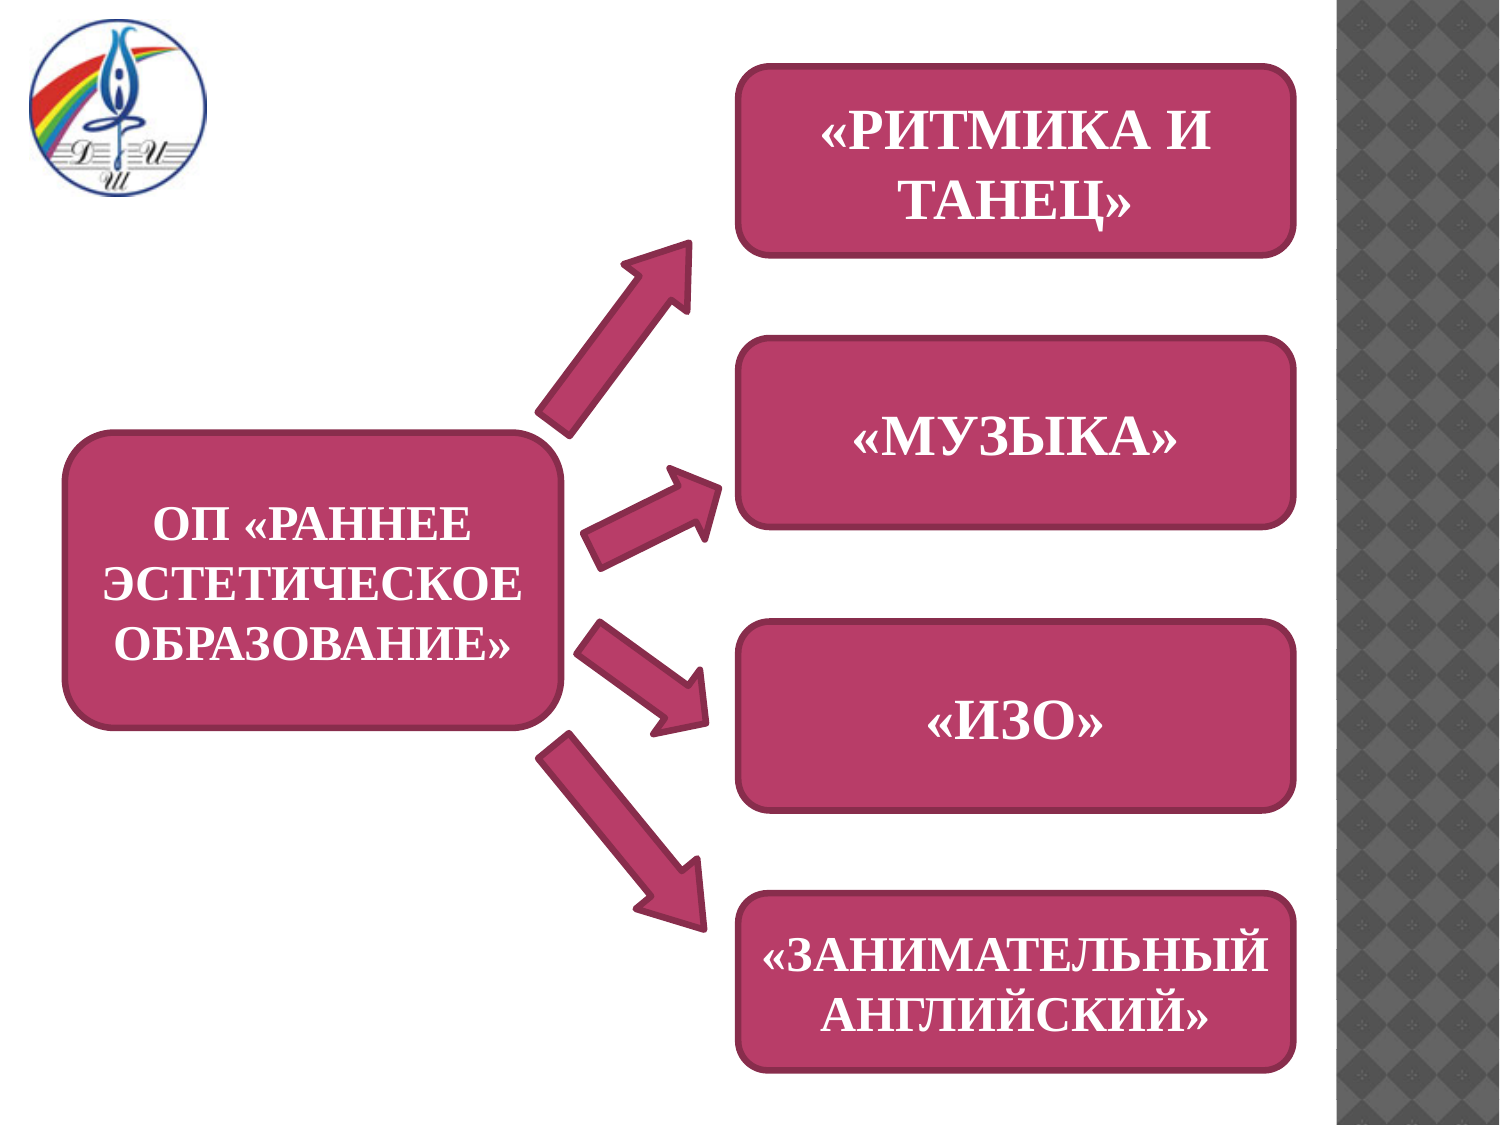

«РИТМИКА И ТАНЕЦ»
Занятия по ОП «Ритмика и танец», «Музыка», «ИЗО», «Занимательный английский», праздничные и отчетые концерты вызывают у детей особый интерес. Эти формы деятельности помогают увидеть умственную активность детей, поисковые качества, творческое начало в их действиях, познавательный интерес, работоспособность, самостоятельность, а в целом – готовность к учебной деятельности в школе.
В современных условиях проблема художественно-эстетического воспитания, образования и развития детей является одной из центральных задач в дошкольной педагогике. Искусство оказывают глубокое эмоциональное воздействие на внутренний мир ребенка, преобразуют его, формируют в нем качества, необходимые для дальнейшей полноценной жизни, активной социализации и творческой самореализации, совершенствуется мышление, ребенок делается чутким к красоте в искусстве и жизни.
«МУЗЫКА»
ОП «РАННЕЕ ЭСТЕТИЧЕСКОЕ ОБРАЗОВАНИЕ»
«ИЗО»
«ЗАНИМАТЕЛЬНЫЙ АНГЛИЙСКИЙ»